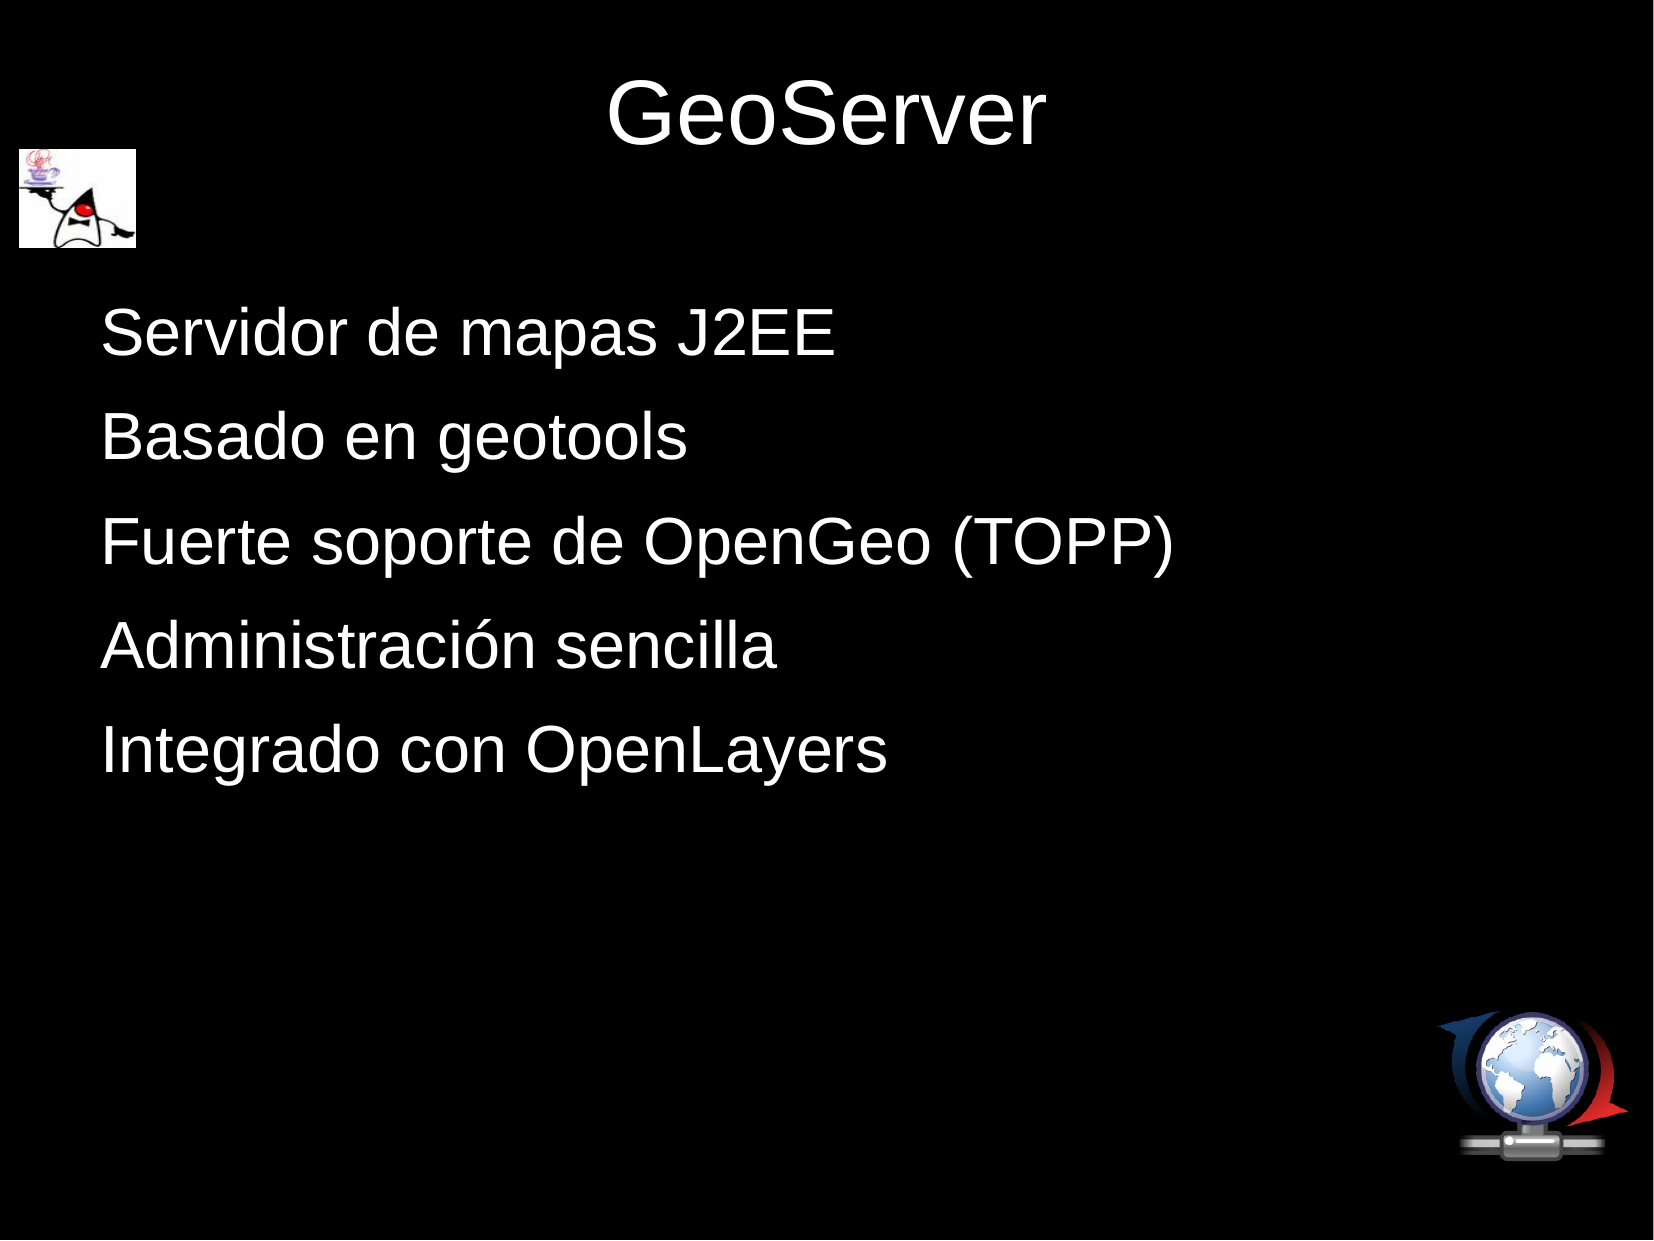

GeoServer
# Servidor de mapas J2EE
Basado en geotools
Fuerte soporte de OpenGeo (TOPP)
Administración sencilla
Integrado con OpenLayers